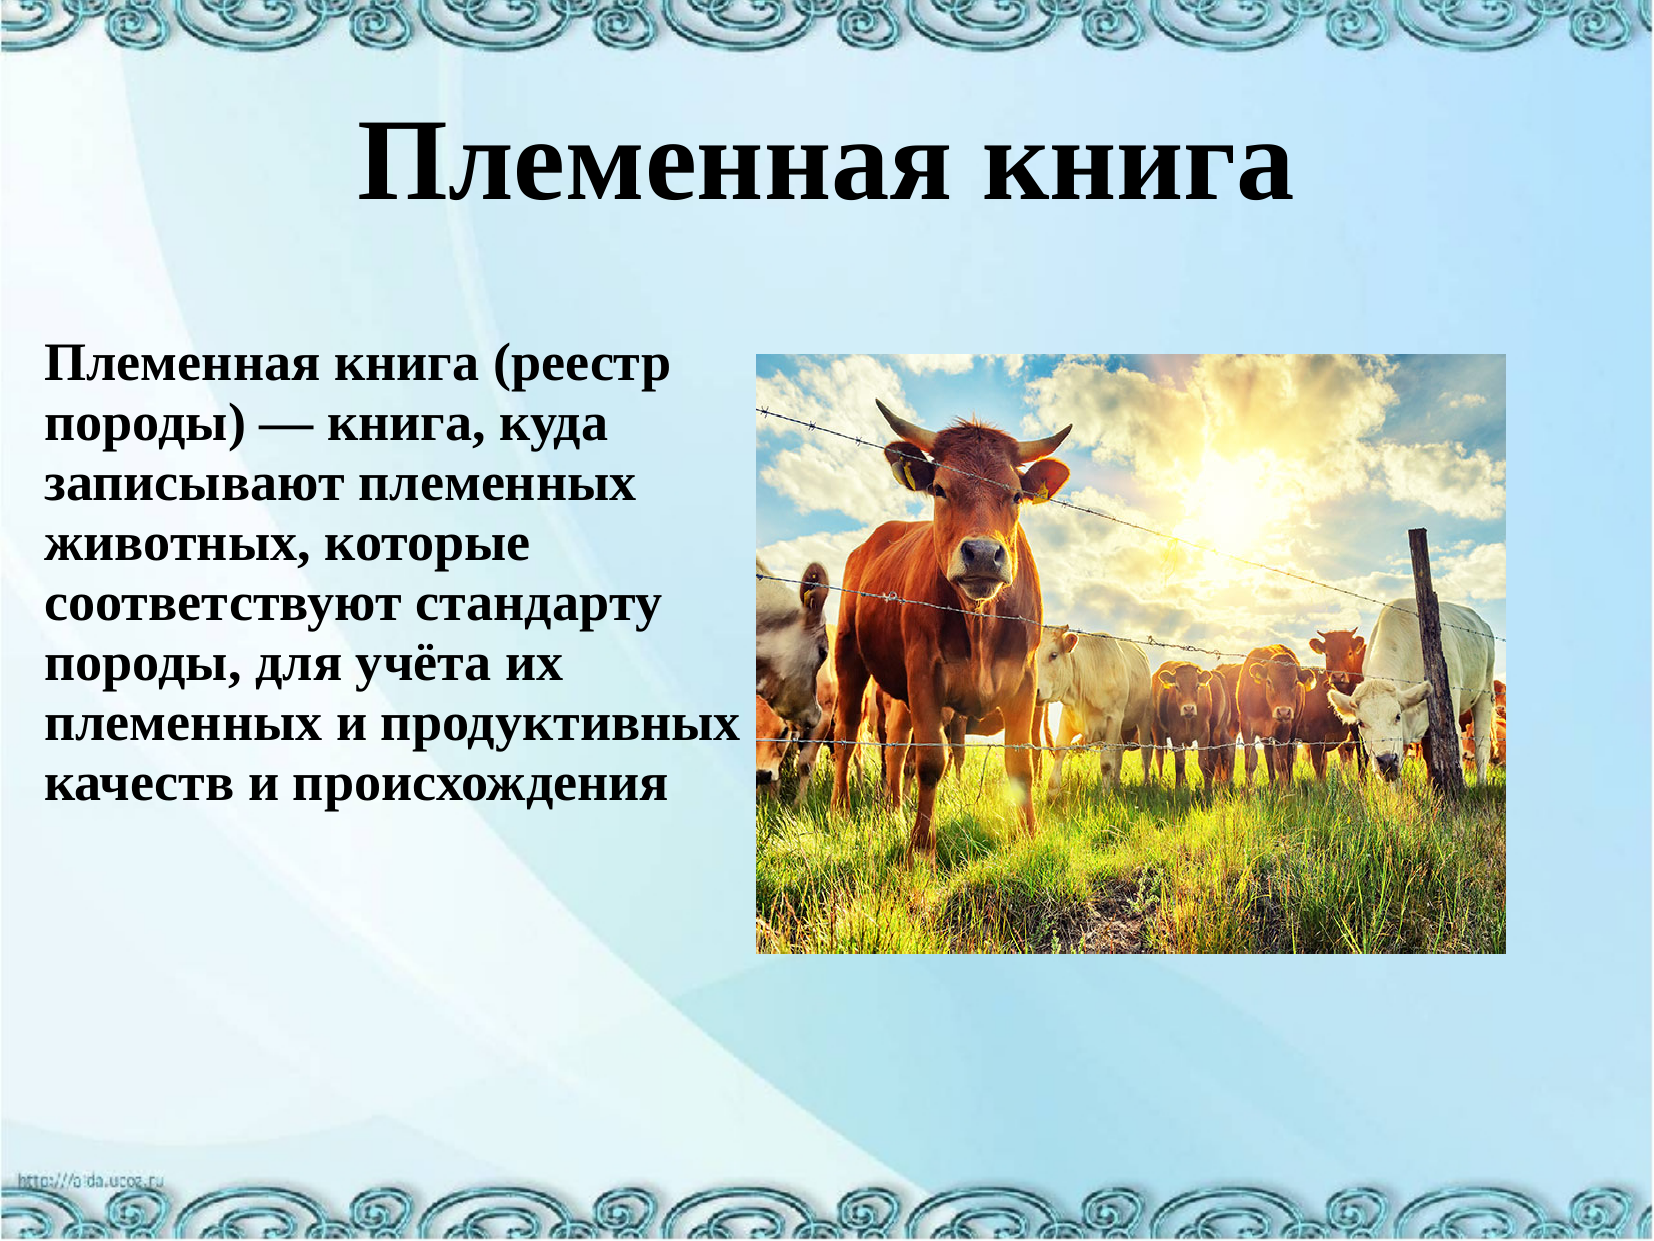

# Племенная книга
Племенная книга (реестр породы) — книга, куда записывают племенных животных, которые соответствуют стандарту породы, для учёта их племенных и продуктивных качеств и происхождения